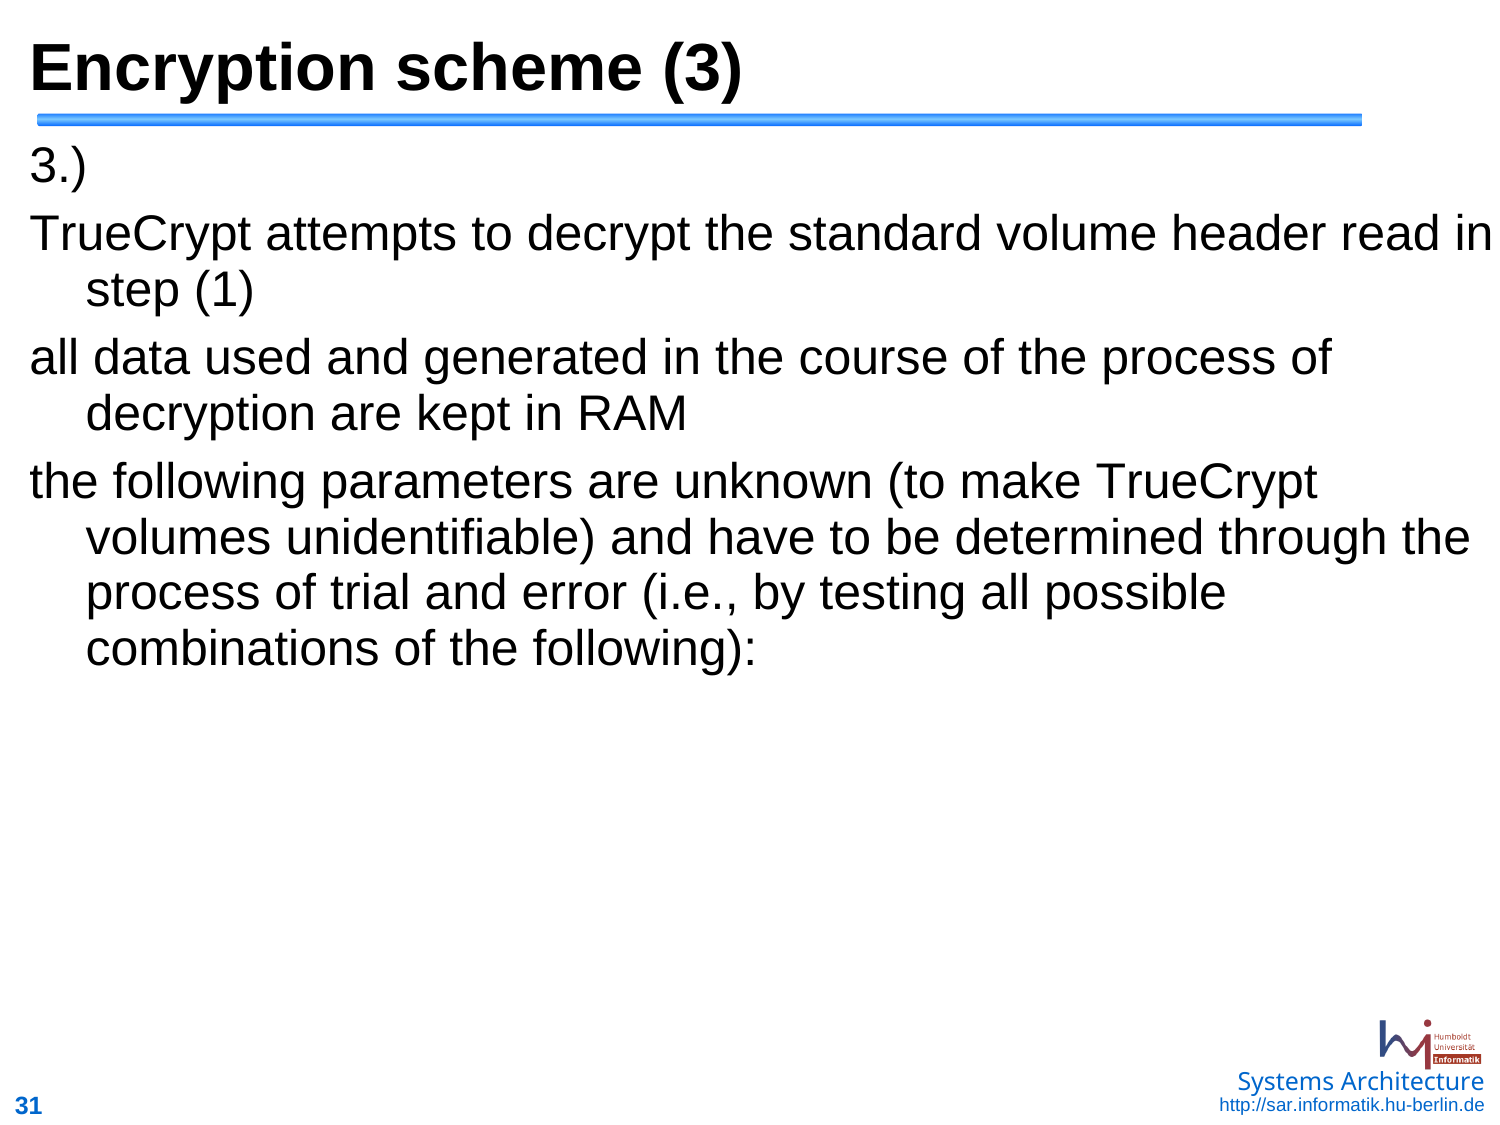

# Encryption scheme (3)
3.)
TrueCrypt attempts to decrypt the standard volume header read in step (1)
all data used and generated in the course of the process of decryption are kept in RAM
the following parameters are unknown (to make TrueCrypt volumes unidentifiable) and have to be determined through the process of trial and error (i.e., by testing all possible combinations of the following):